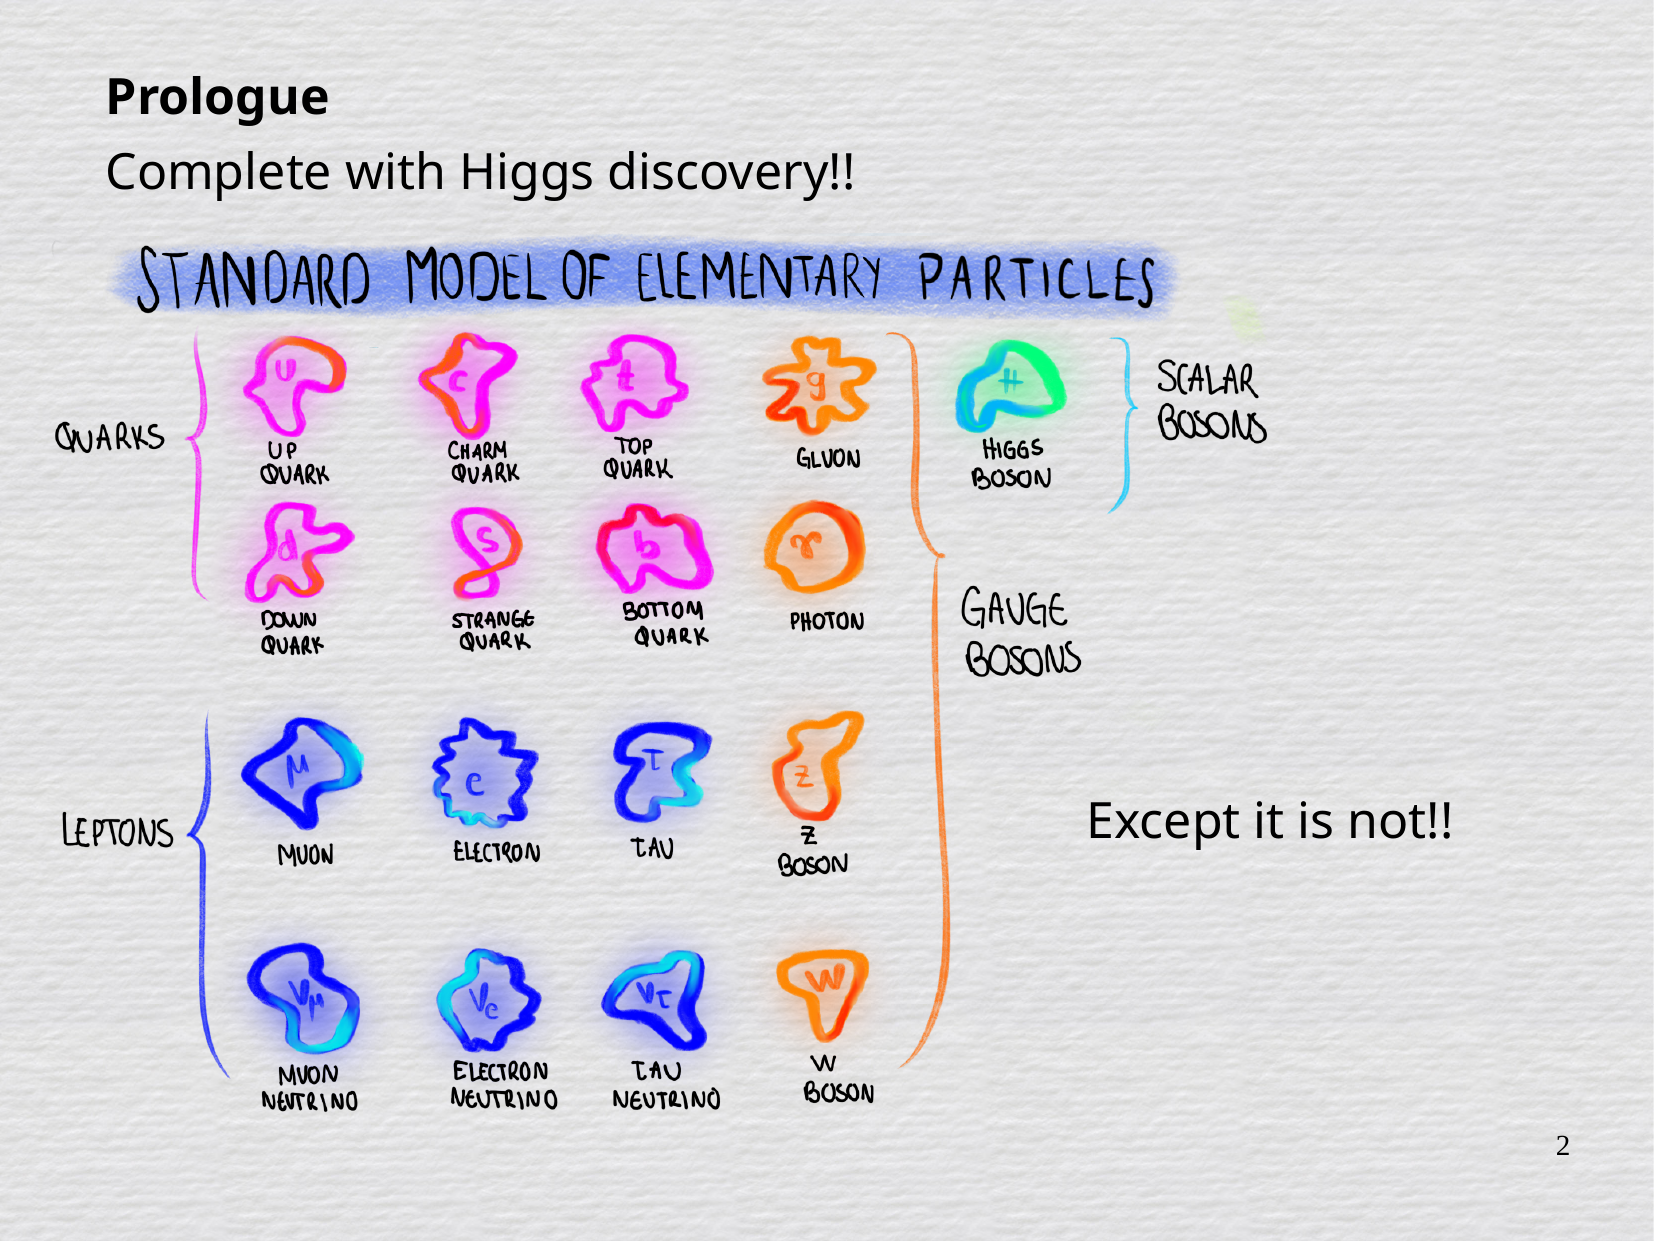

Prologue
Complete with Higgs discovery!!
Except it is not!!
2